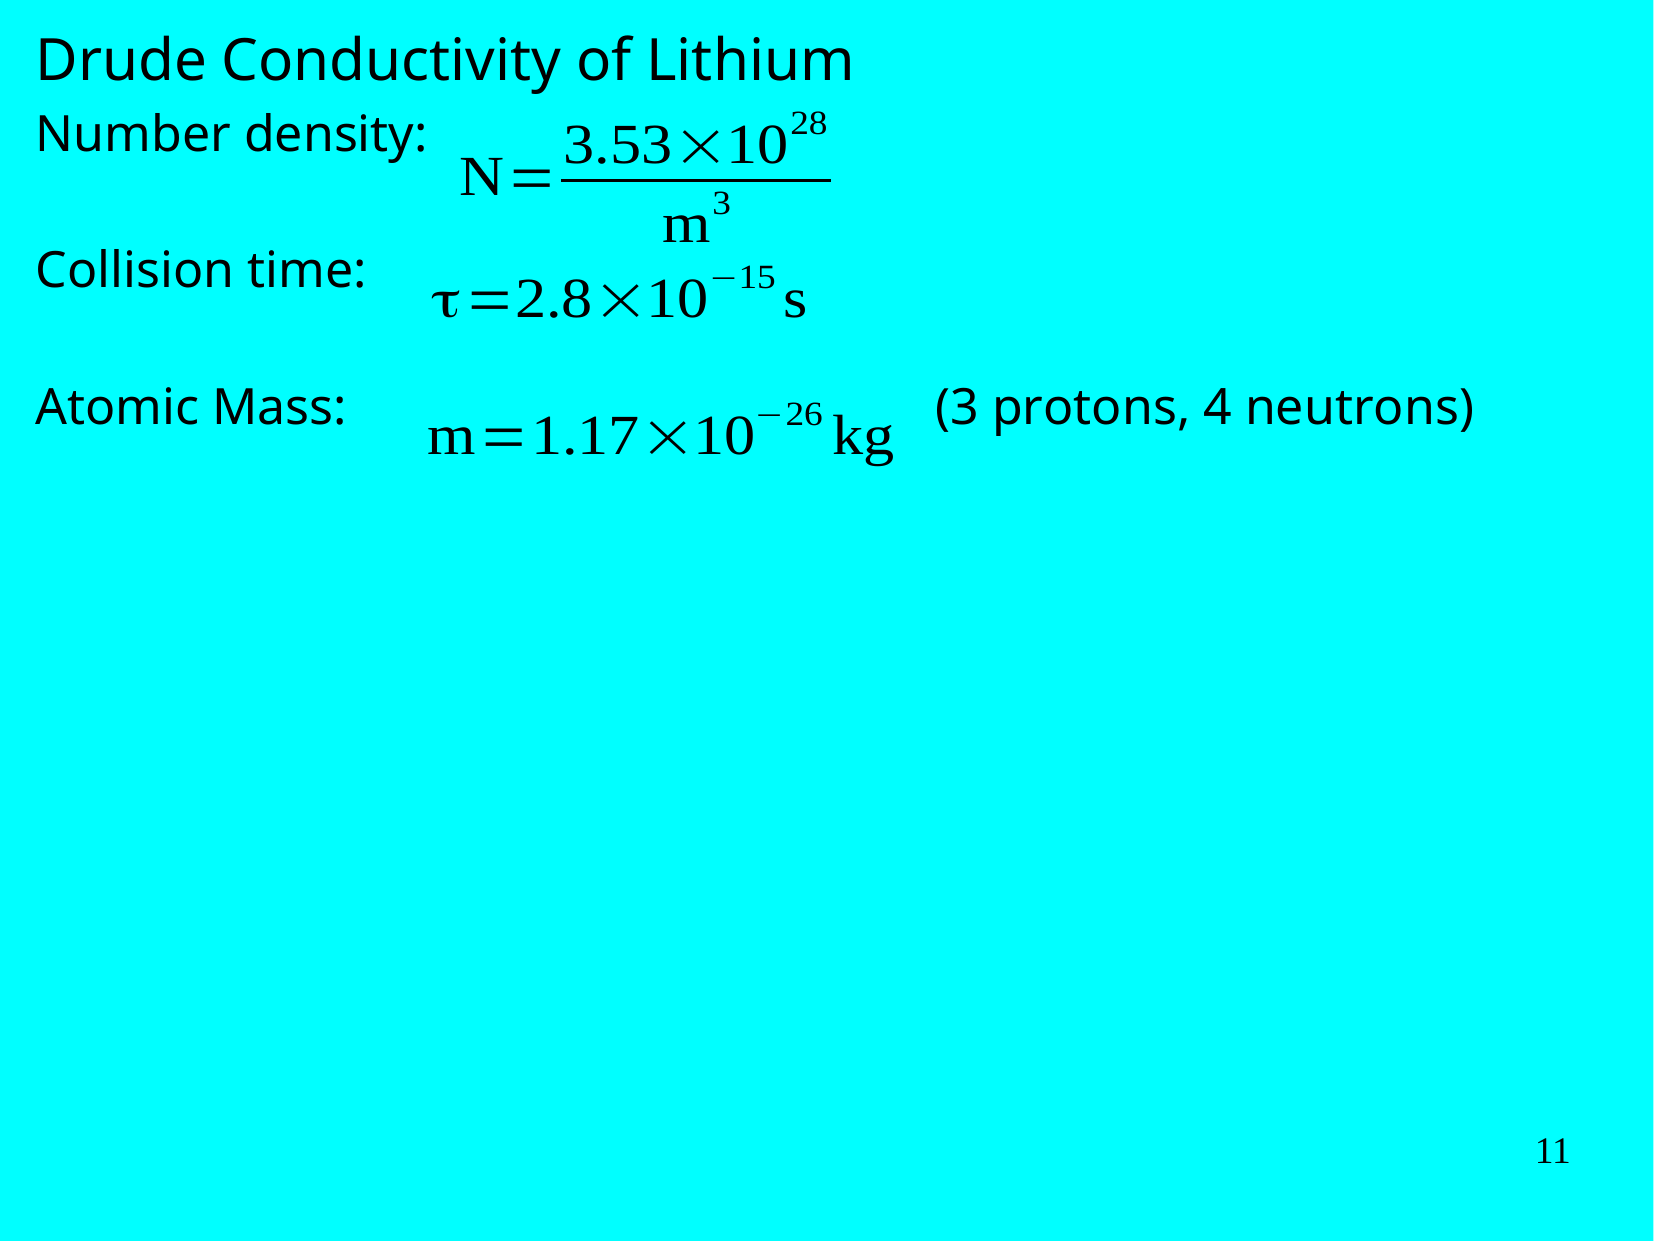

Drude Conductivity of Lithium
Number density:
Collision time:
Atomic Mass:								(3 protons, 4 neutrons)
11